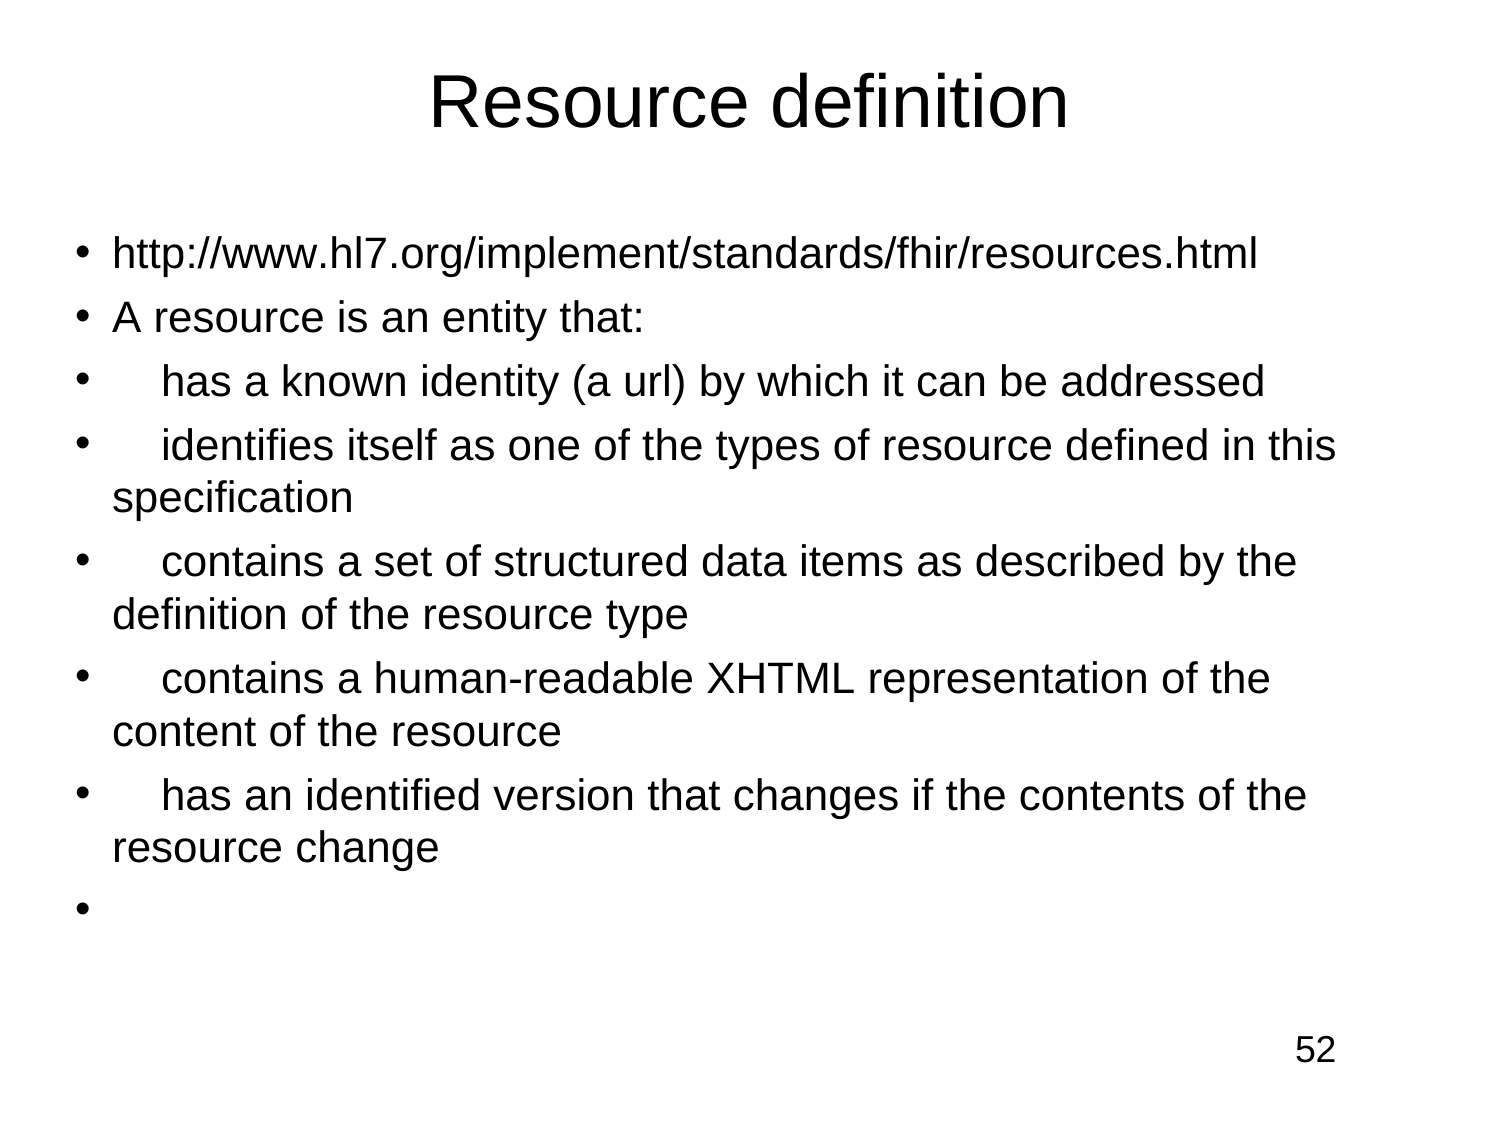

# Resource definition
http://www.hl7.org/implement/standards/fhir/resources.html
A resource is an entity that:
 has a known identity (a url) by which it can be addressed
 identifies itself as one of the types of resource defined in this specification
 contains a set of structured data items as described by the definition of the resource type
 contains a human-readable XHTML representation of the content of the resource
 has an identified version that changes if the contents of the resource change
52